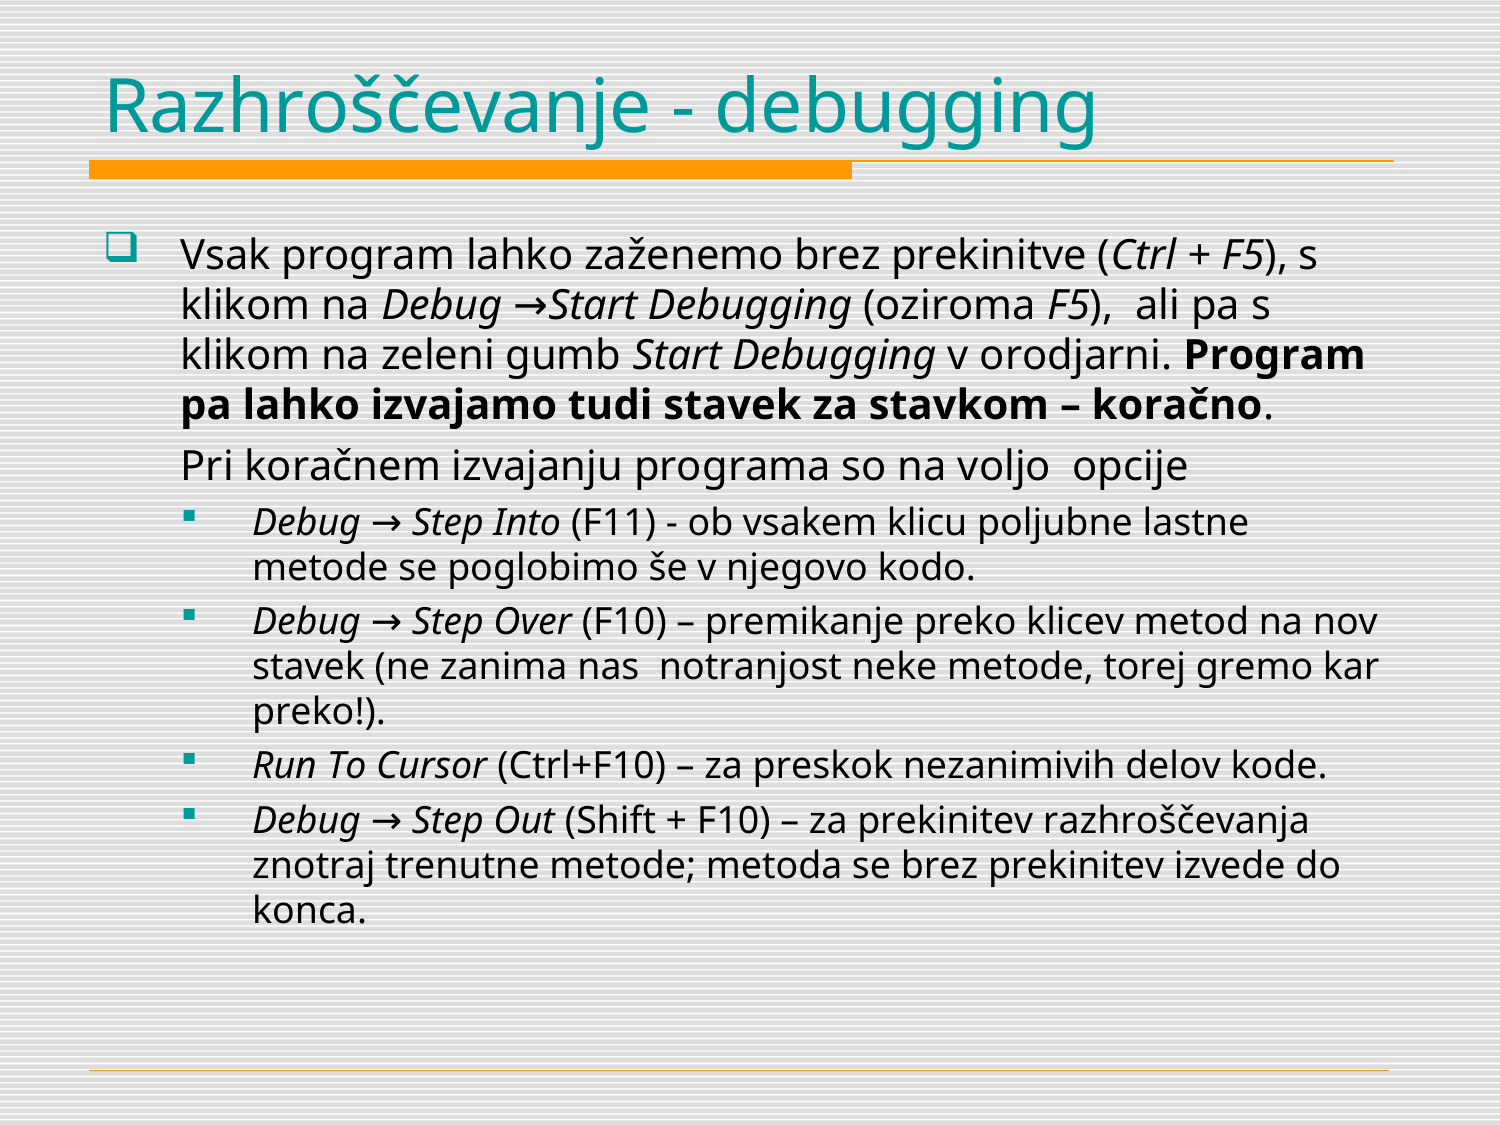

# Razhroščevanje - debugging
Vsak program lahko zaženemo brez prekinitve (Ctrl + F5), s klikom na Debug →Start Debugging (oziroma F5), ali pa s klikom na zeleni gumb Start Debugging v orodjarni. Program pa lahko izvajamo tudi stavek za stavkom – koračno.
Pri koračnem izvajanju programa so na voljo opcije
Debug → Step Into (F11) - ob vsakem klicu poljubne lastne metode se poglobimo še v njegovo kodo.
Debug → Step Over (F10) – premikanje preko klicev metod na nov stavek (ne zanima nas notranjost neke metode, torej gremo kar preko!).
Run To Cursor (Ctrl+F10) – za preskok nezanimivih delov kode.
Debug → Step Out (Shift + F10) – za prekinitev razhroščevanja znotraj trenutne metode; metoda se brez prekinitev izvede do konca.